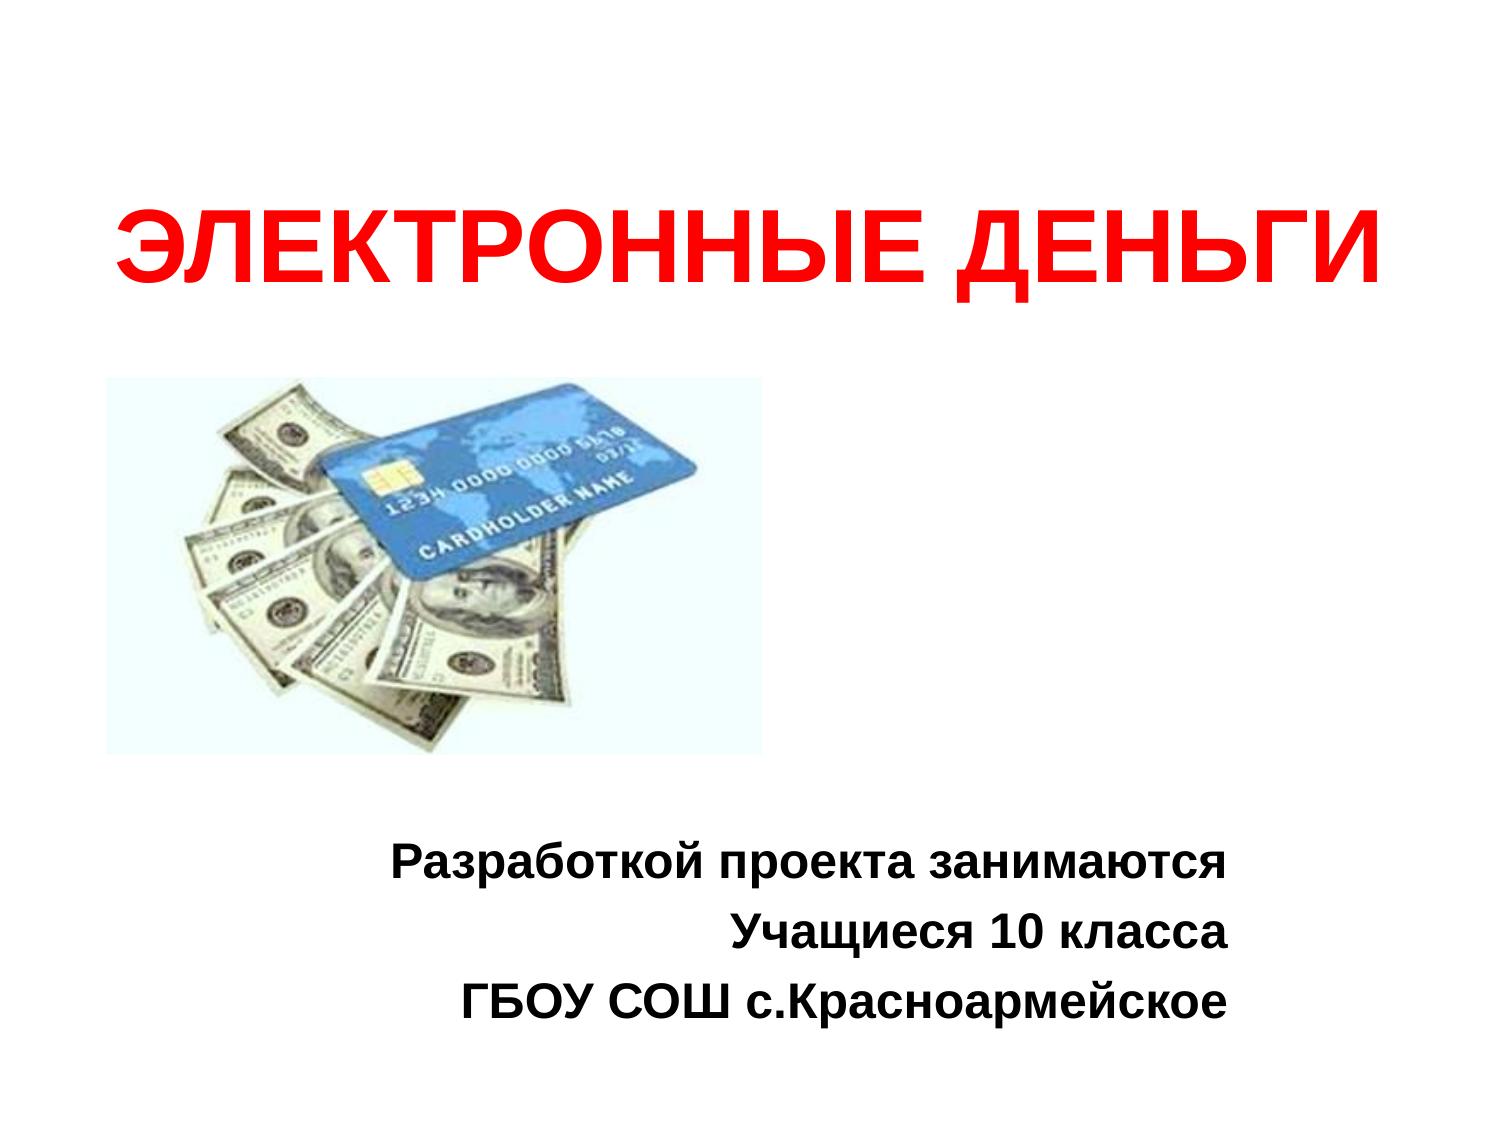

# ЭЛЕКТРОННЫЕ ДЕНЬГИ
Разработкой проекта занимаются
Учащиеся 10 класса
ГБОУ СОШ с.Красноармейское